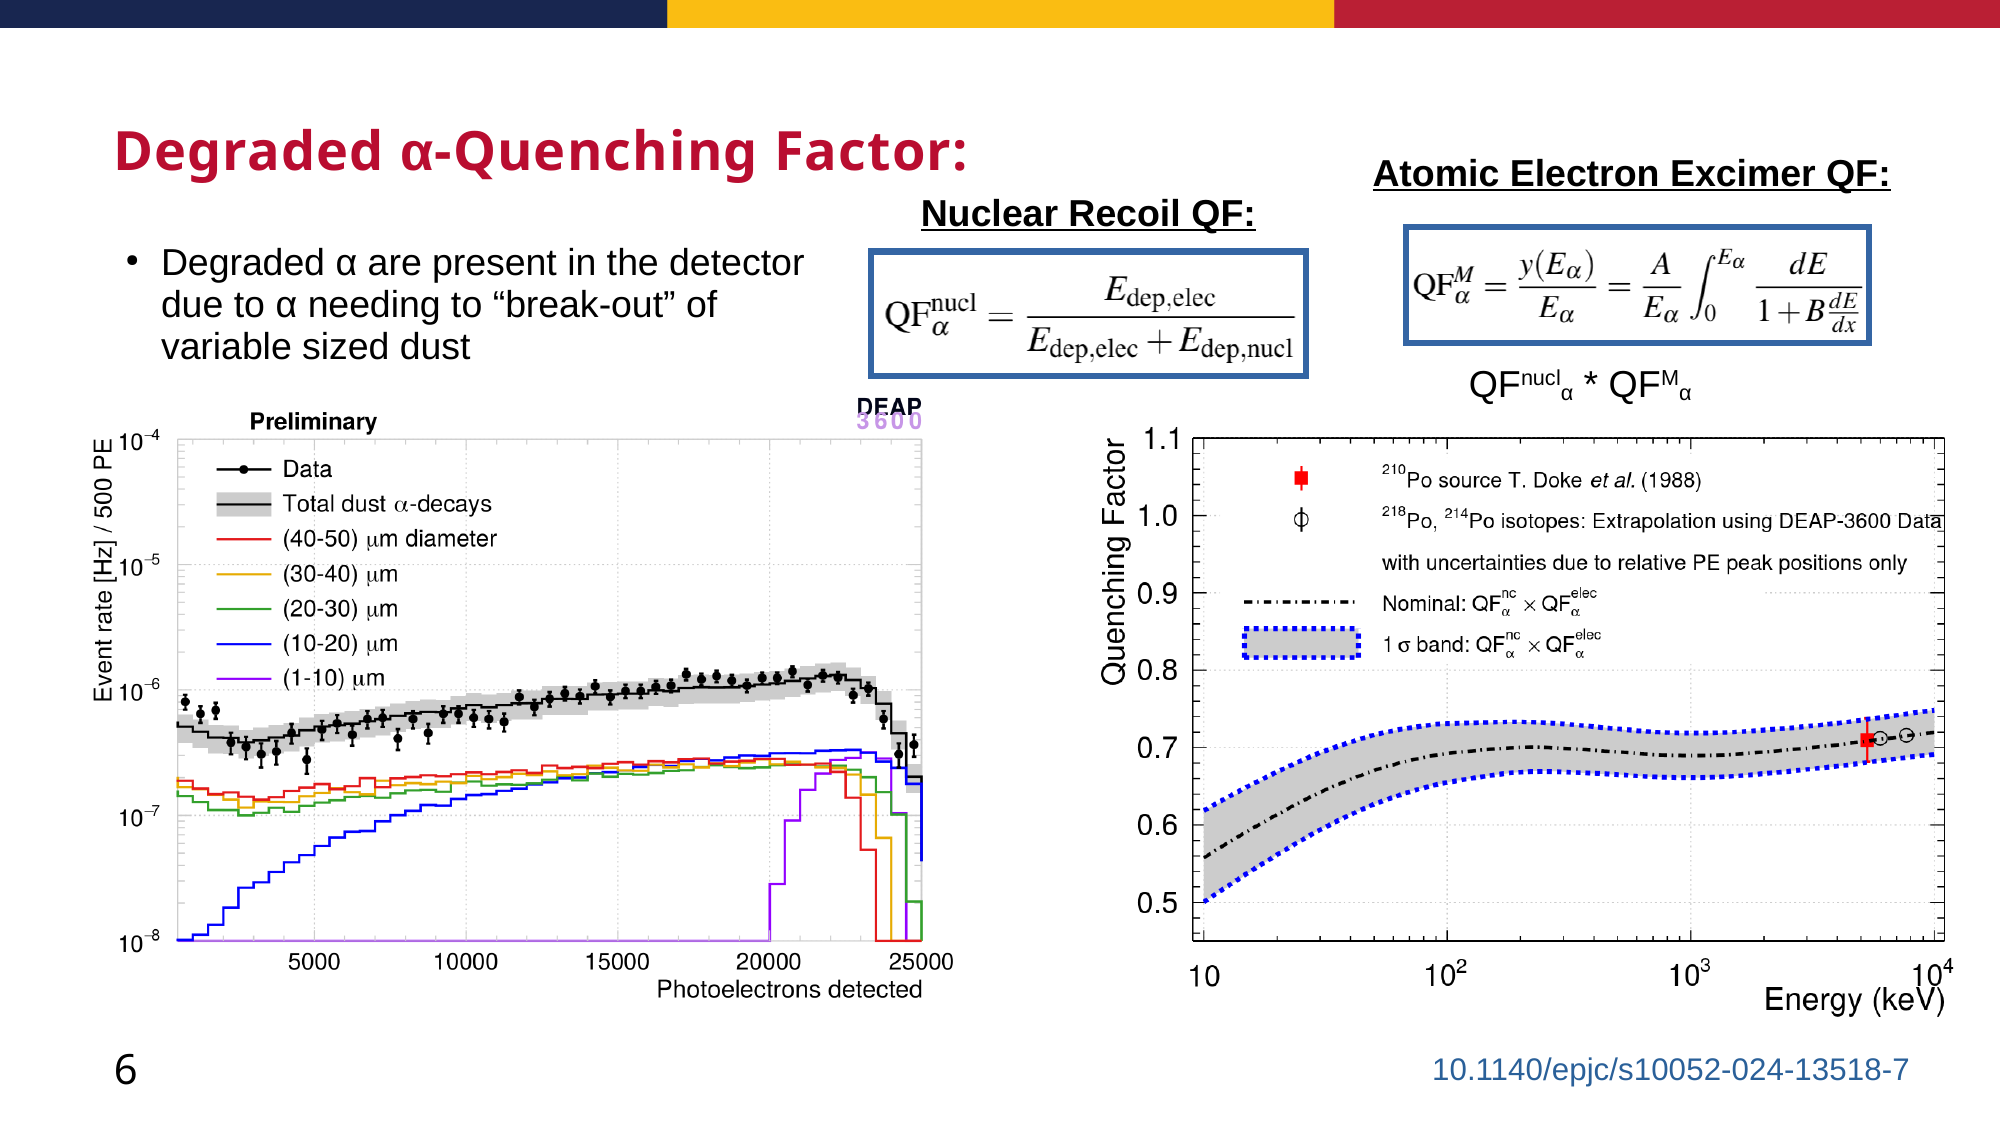

# Degraded α-Quenching Factor:
Atomic Electron Excimer QF:
Nuclear Recoil QF:
Degraded α are present in the detector due to α needing to “break-out” of variable sized dust
QFnuclα * QFMα
10.1140/epjc/s10052-024-13518-7